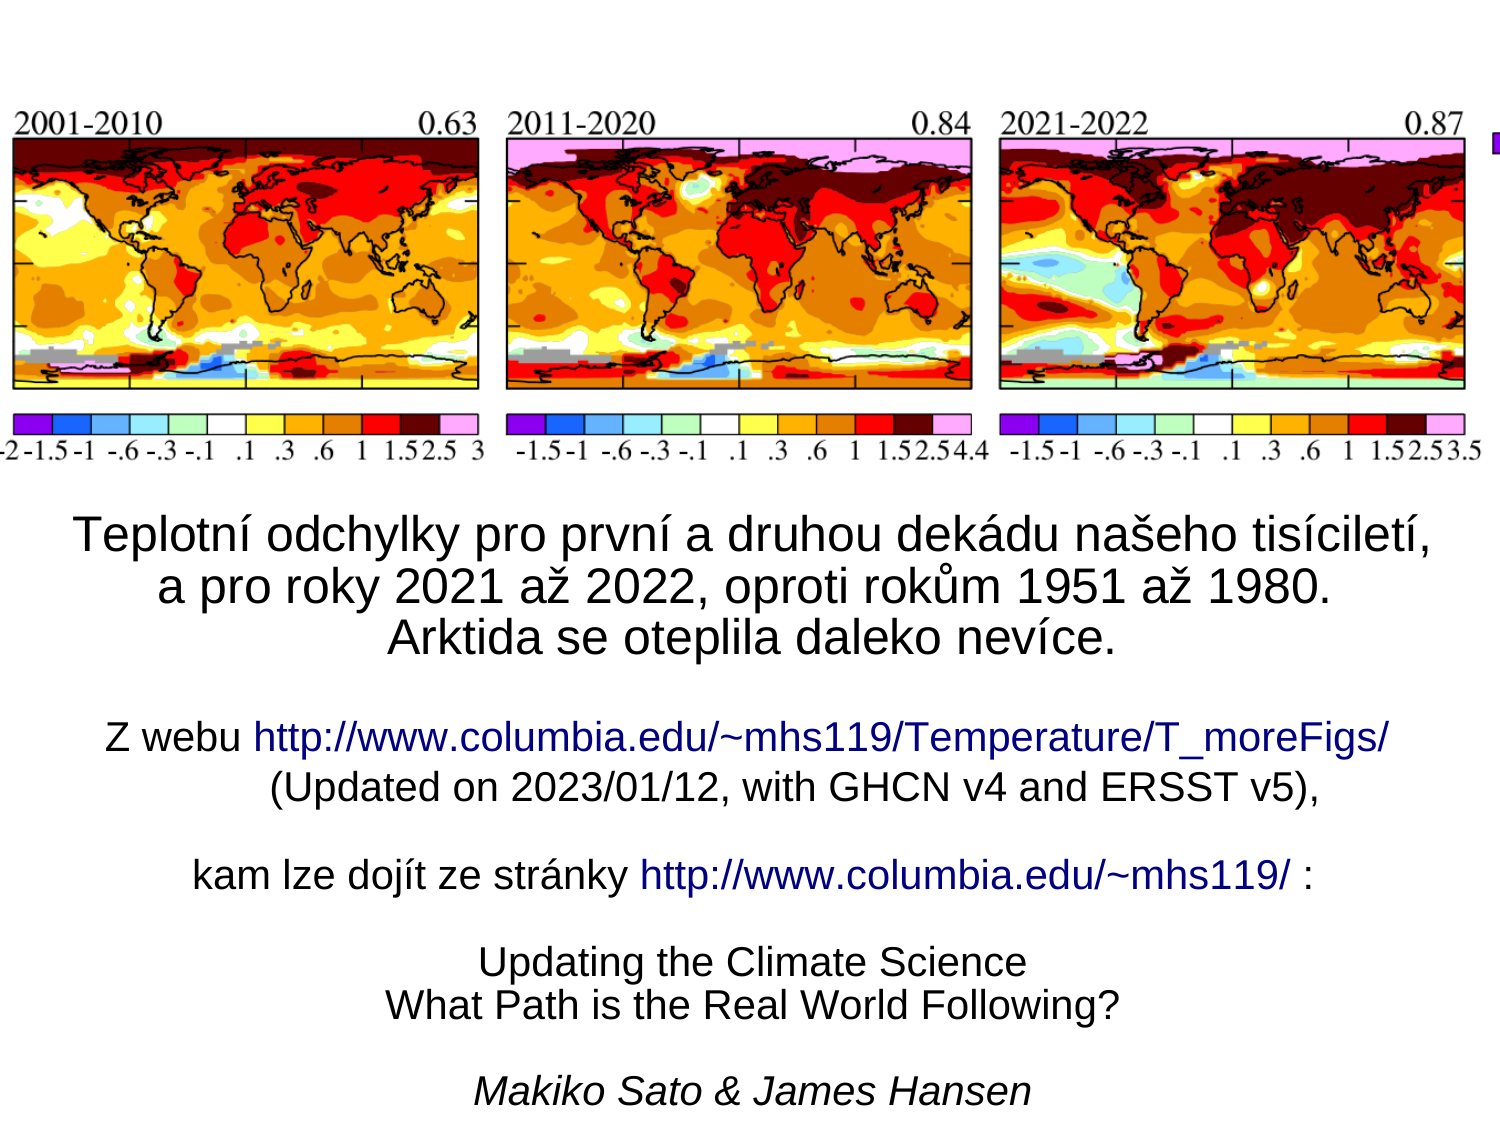

# Teplotní odchylky pro první a druhou dekádu našeho tisíciletí, a pro roky 2021 až 2022, oproti rokům 1951 až 1980. Arktida se oteplila daleko nevíce. Z webu http://www.columbia.edu/~mhs119/Temperature/T_moreFigs/ (Updated on 2023/01/12, with GHCN v4 and ERSST v5), kam lze dojít ze stránky http://www.columbia.edu/~mhs119/ : Updating the Climate Science What Path is the Real World Following? Makiko Sato & James Hansen